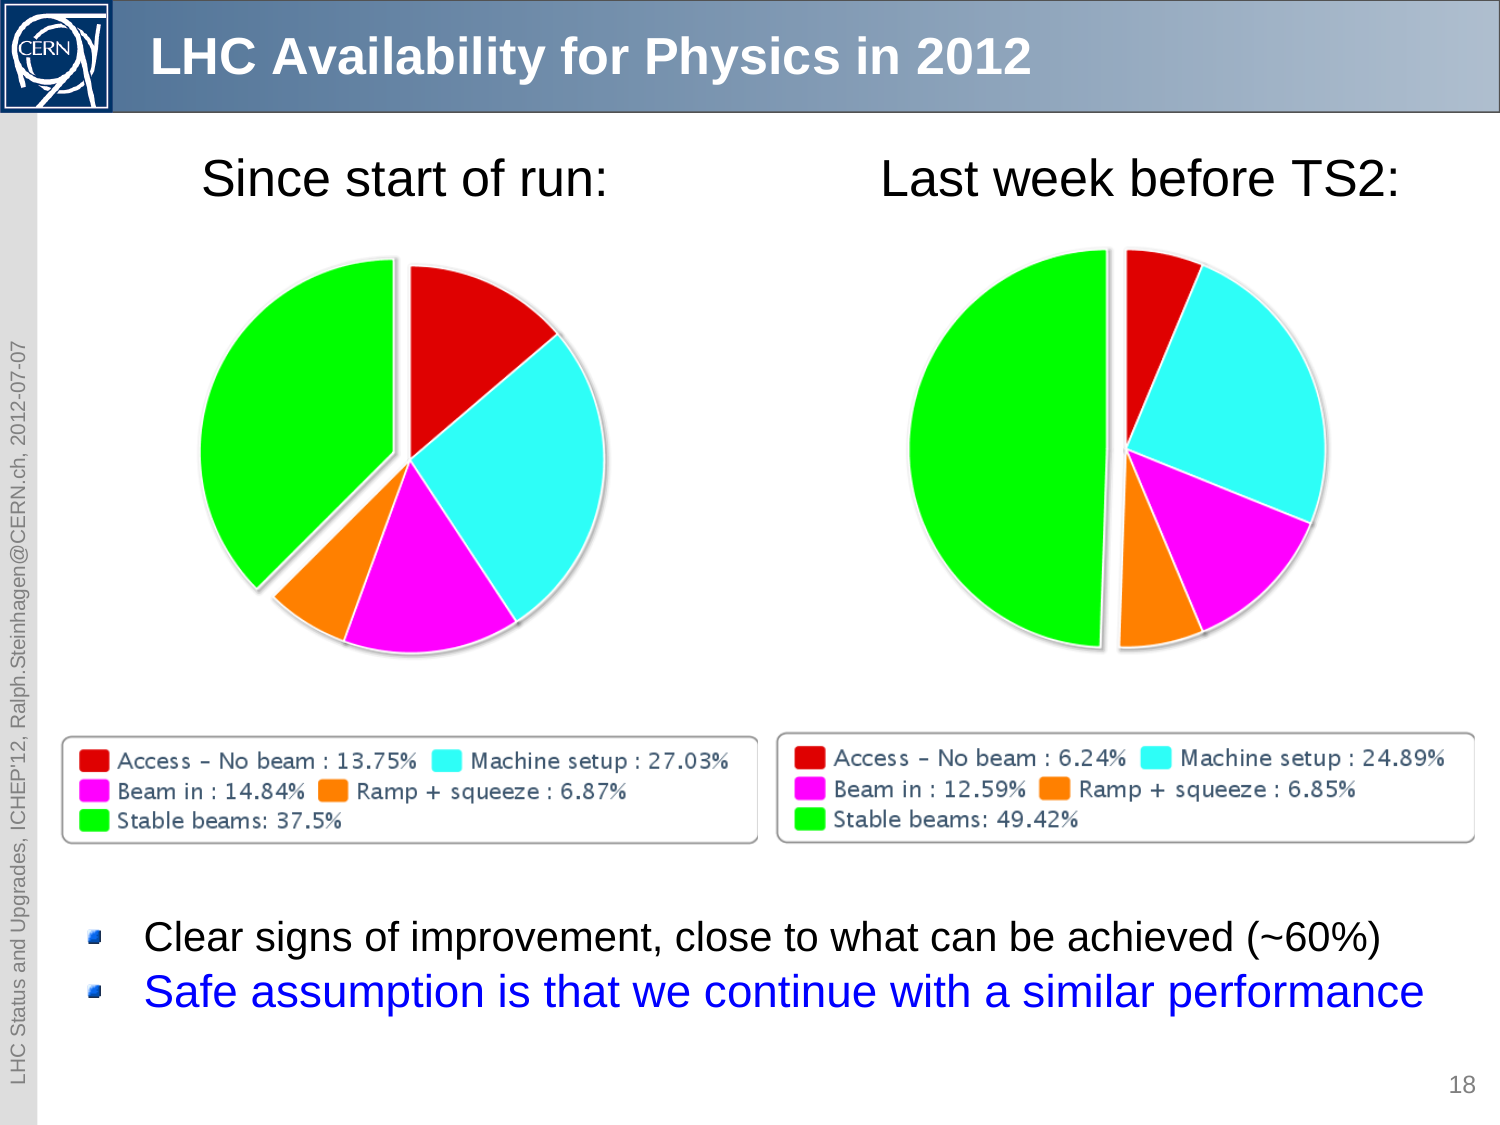

# LHC Availability for Physics in 2012
Since start of run:
Last week before TS2:
Clear signs of improvement, close to what can be achieved (~60%)
Safe assumption is that we continue with a similar performance